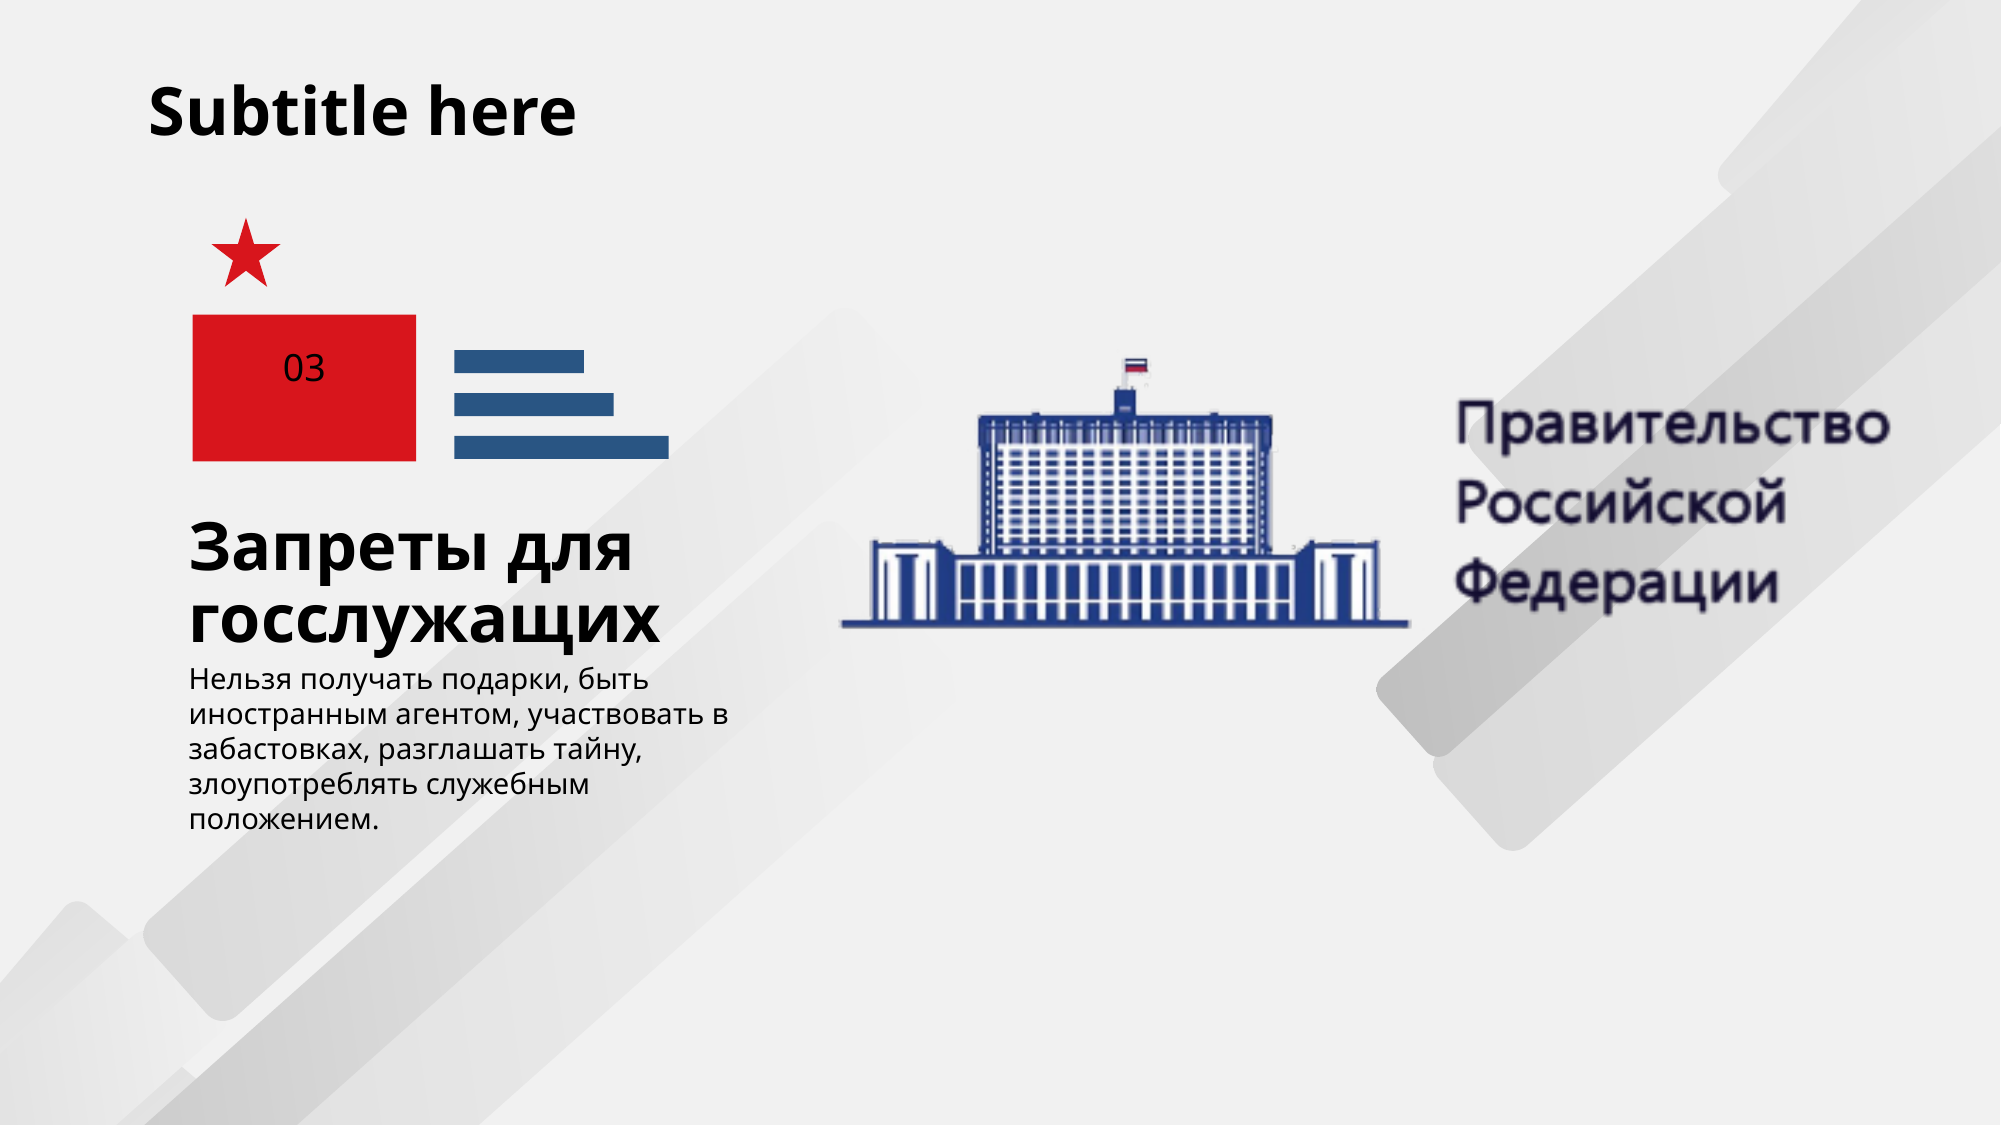

03
Запреты для госслужащих
Нельзя получать подарки, быть иностранным агентом, участвовать в забастовках, разглашать тайну, злоупотреблять служебным положением.